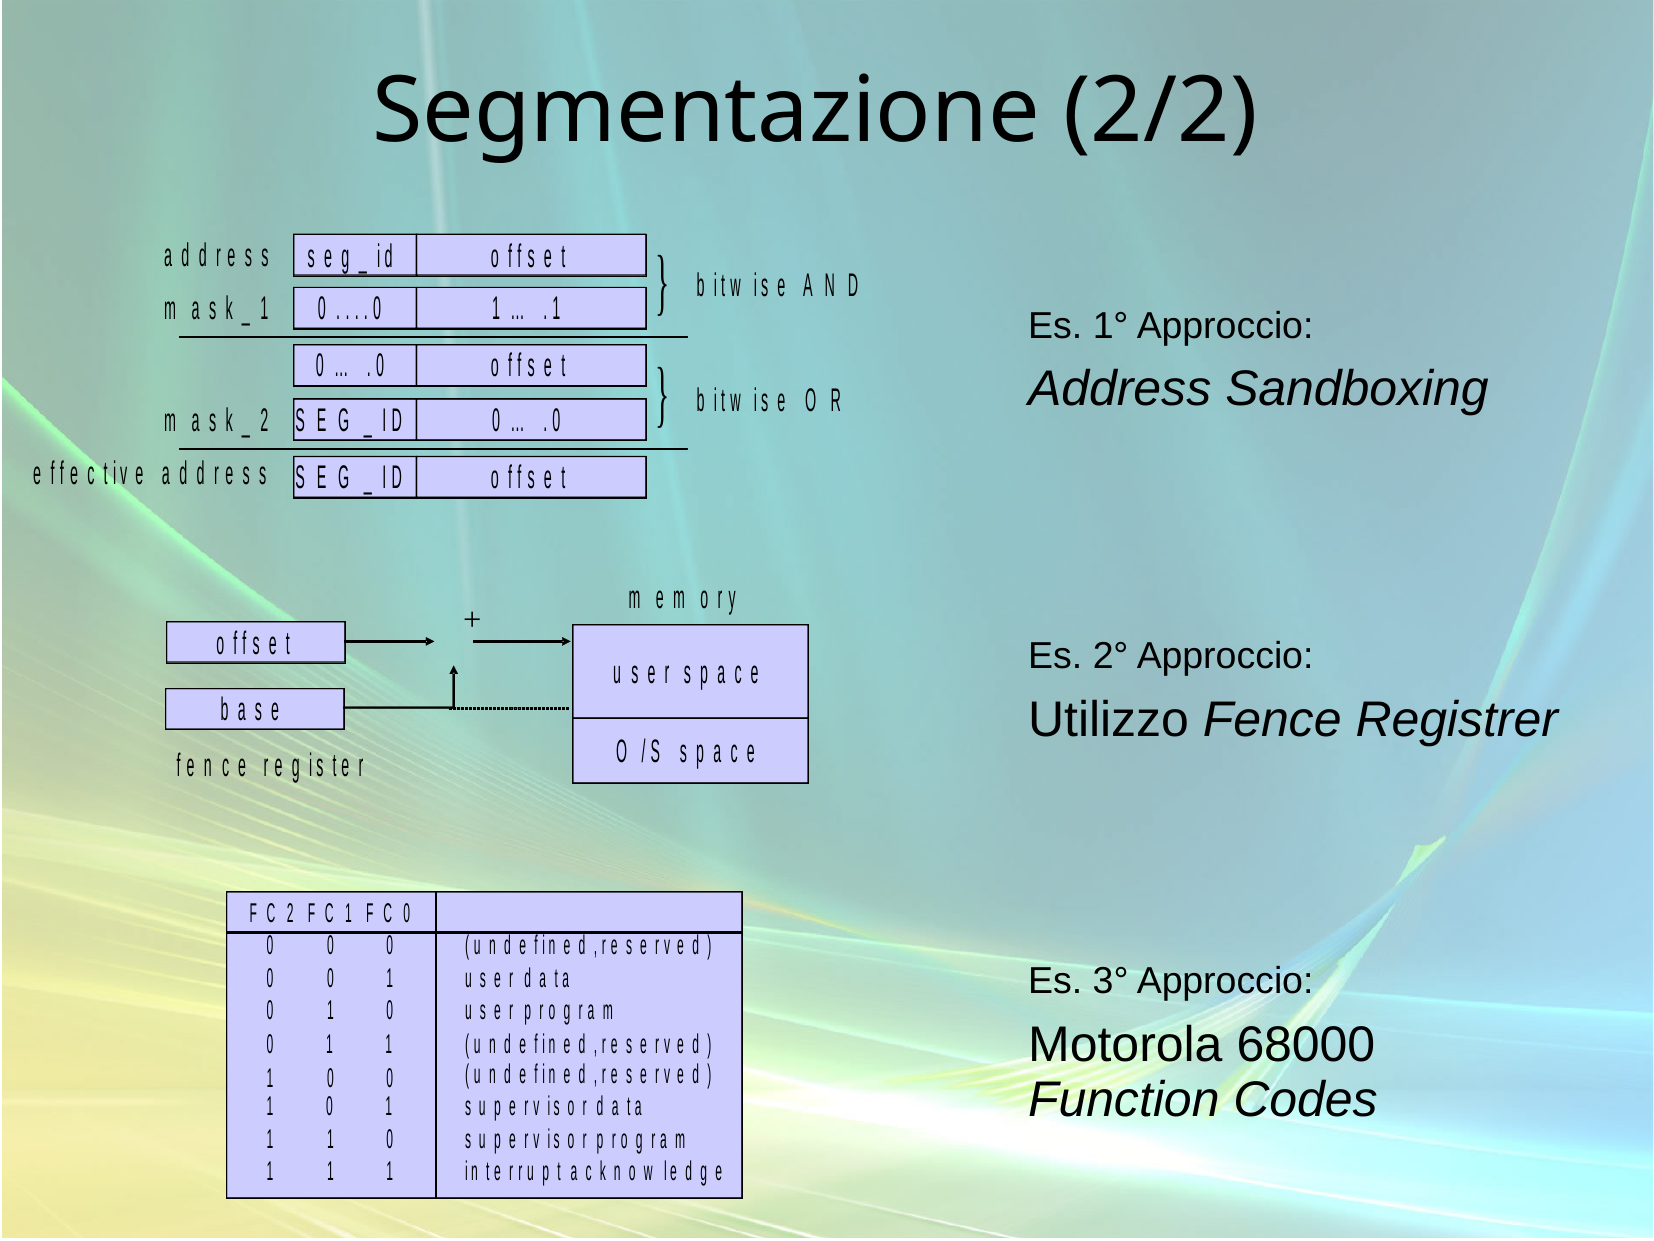

# Segmentazione (2/2)
Es. 1° Approccio:
Address Sandboxing
Es. 2° Approccio:
Utilizzo Fence Registrer
Es. 3° Approccio:
Motorola 68000
Function Codes